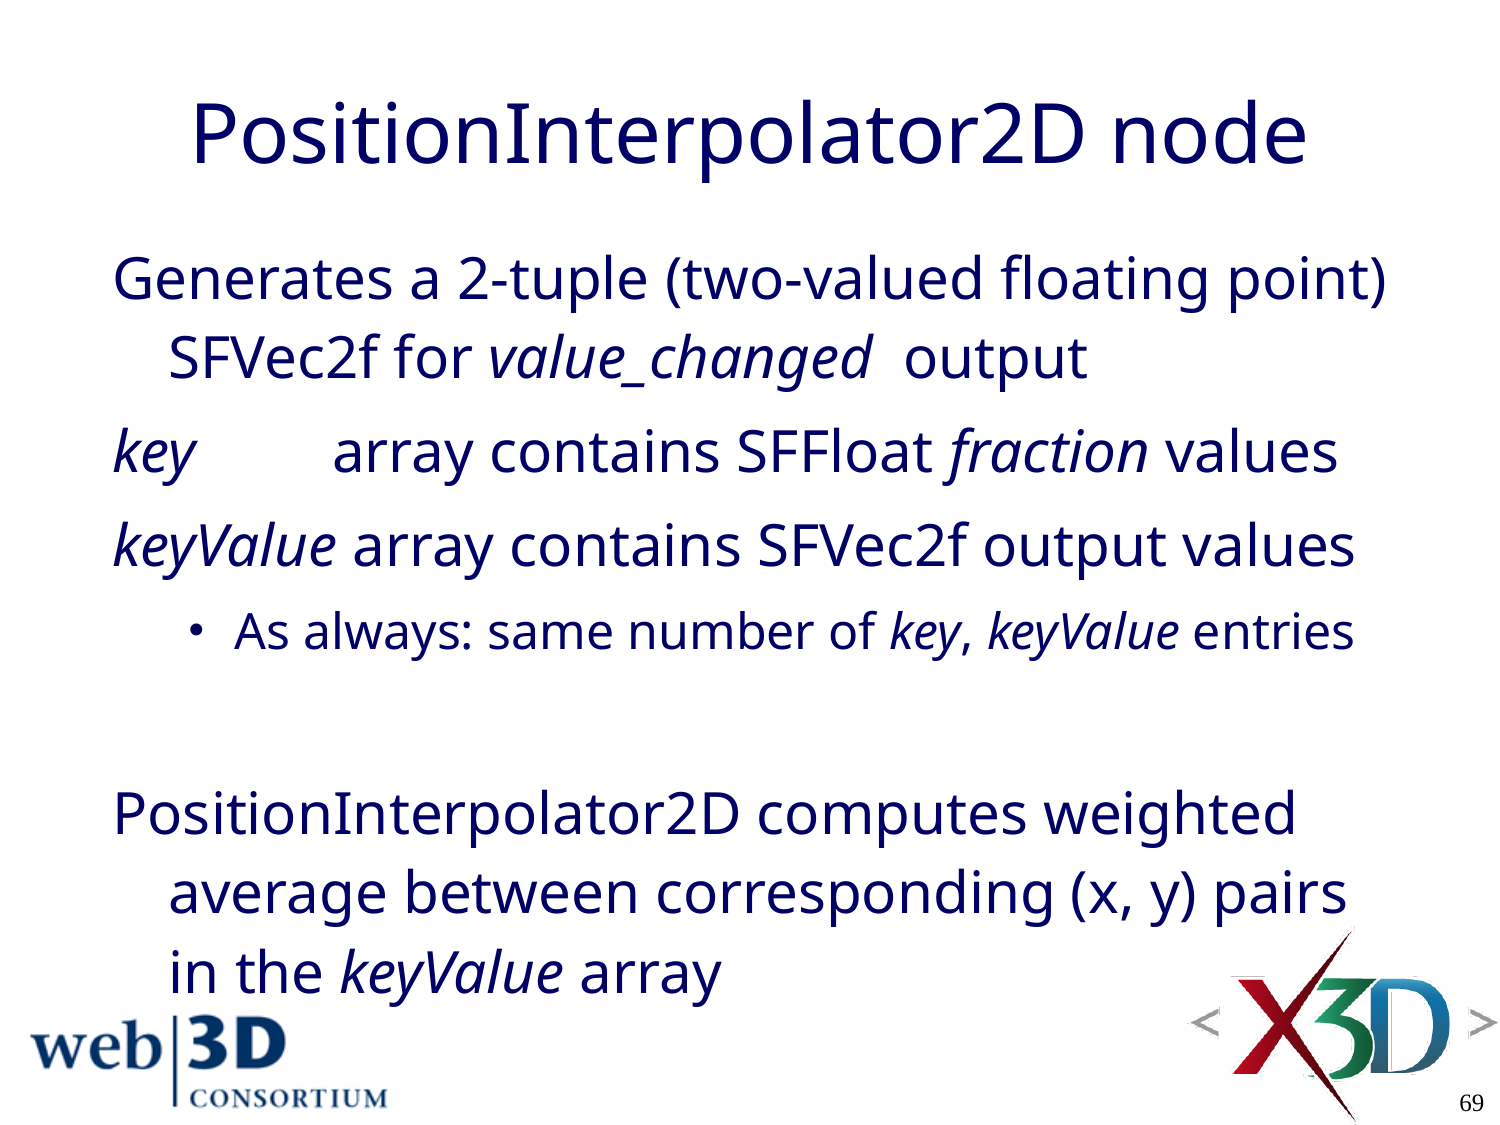

# PositionInterpolator2D node
Generates a 2-tuple (two-valued floating point) SFVec2f for value_changed output
key array contains SFFloat fraction values
keyValue array contains SFVec2f output values
As always: same number of key, keyValue entries
PositionInterpolator2D computes weighted average between corresponding (x, y) pairs in the keyValue array